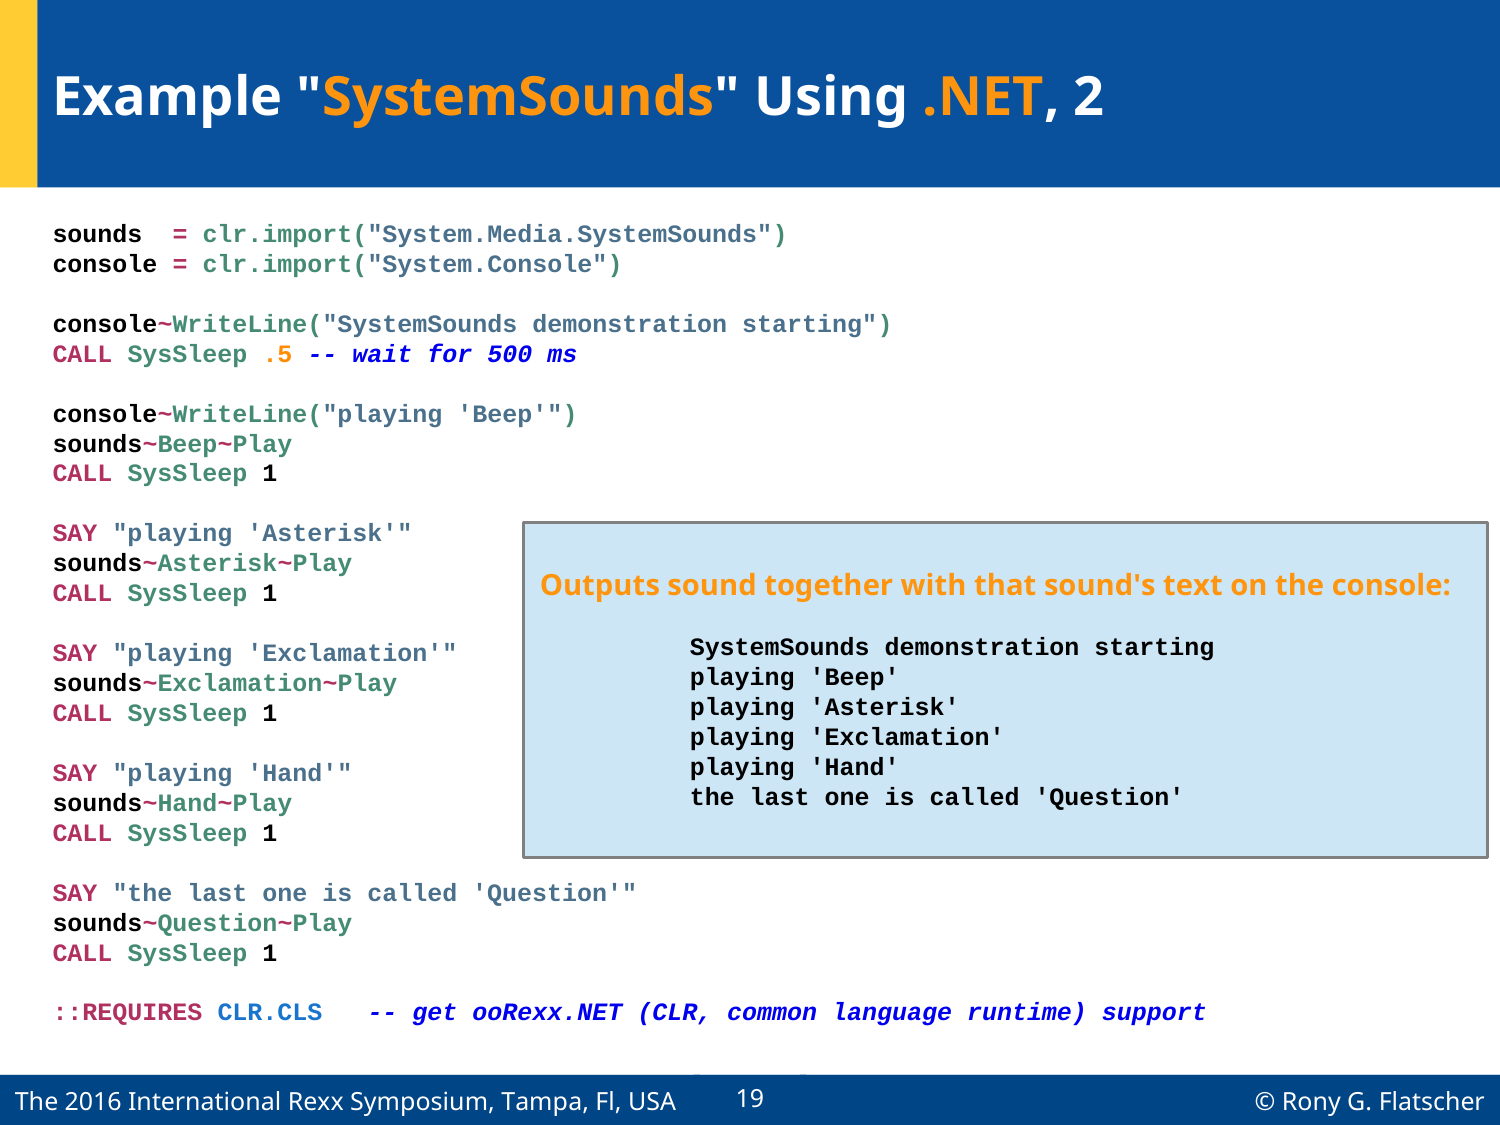

# Example "SystemSounds" Using .NET, 2
sounds = clr.import("System.Media.SystemSounds")
console = clr.import("System.Console")
console~WriteLine("SystemSounds demonstration starting")
CALL SysSleep .5 -- wait for 500 ms
console~WriteLine("playing 'Beep'")
sounds~Beep~Play
CALL SysSleep 1
SAY "playing 'Asterisk'"
sounds~Asterisk~Play
CALL SysSleep 1
SAY "playing 'Exclamation'"
sounds~Exclamation~Play
CALL SysSleep 1
SAY "playing 'Hand'"
sounds~Hand~Play
CALL SysSleep 1
SAY "the last one is called 'Question'"
sounds~Question~Play
CALL SysSleep 1
::REQUIRES CLR.CLS -- get ooRexx.NET (CLR, common language runtime) support
Outputs sound together with that sound's text on the console:
	SystemSounds demonstration starting
	playing 'Beep'
	playing 'Asterisk'
	playing 'Exclamation'
	playing 'Hand'
	the last one is called 'Question'